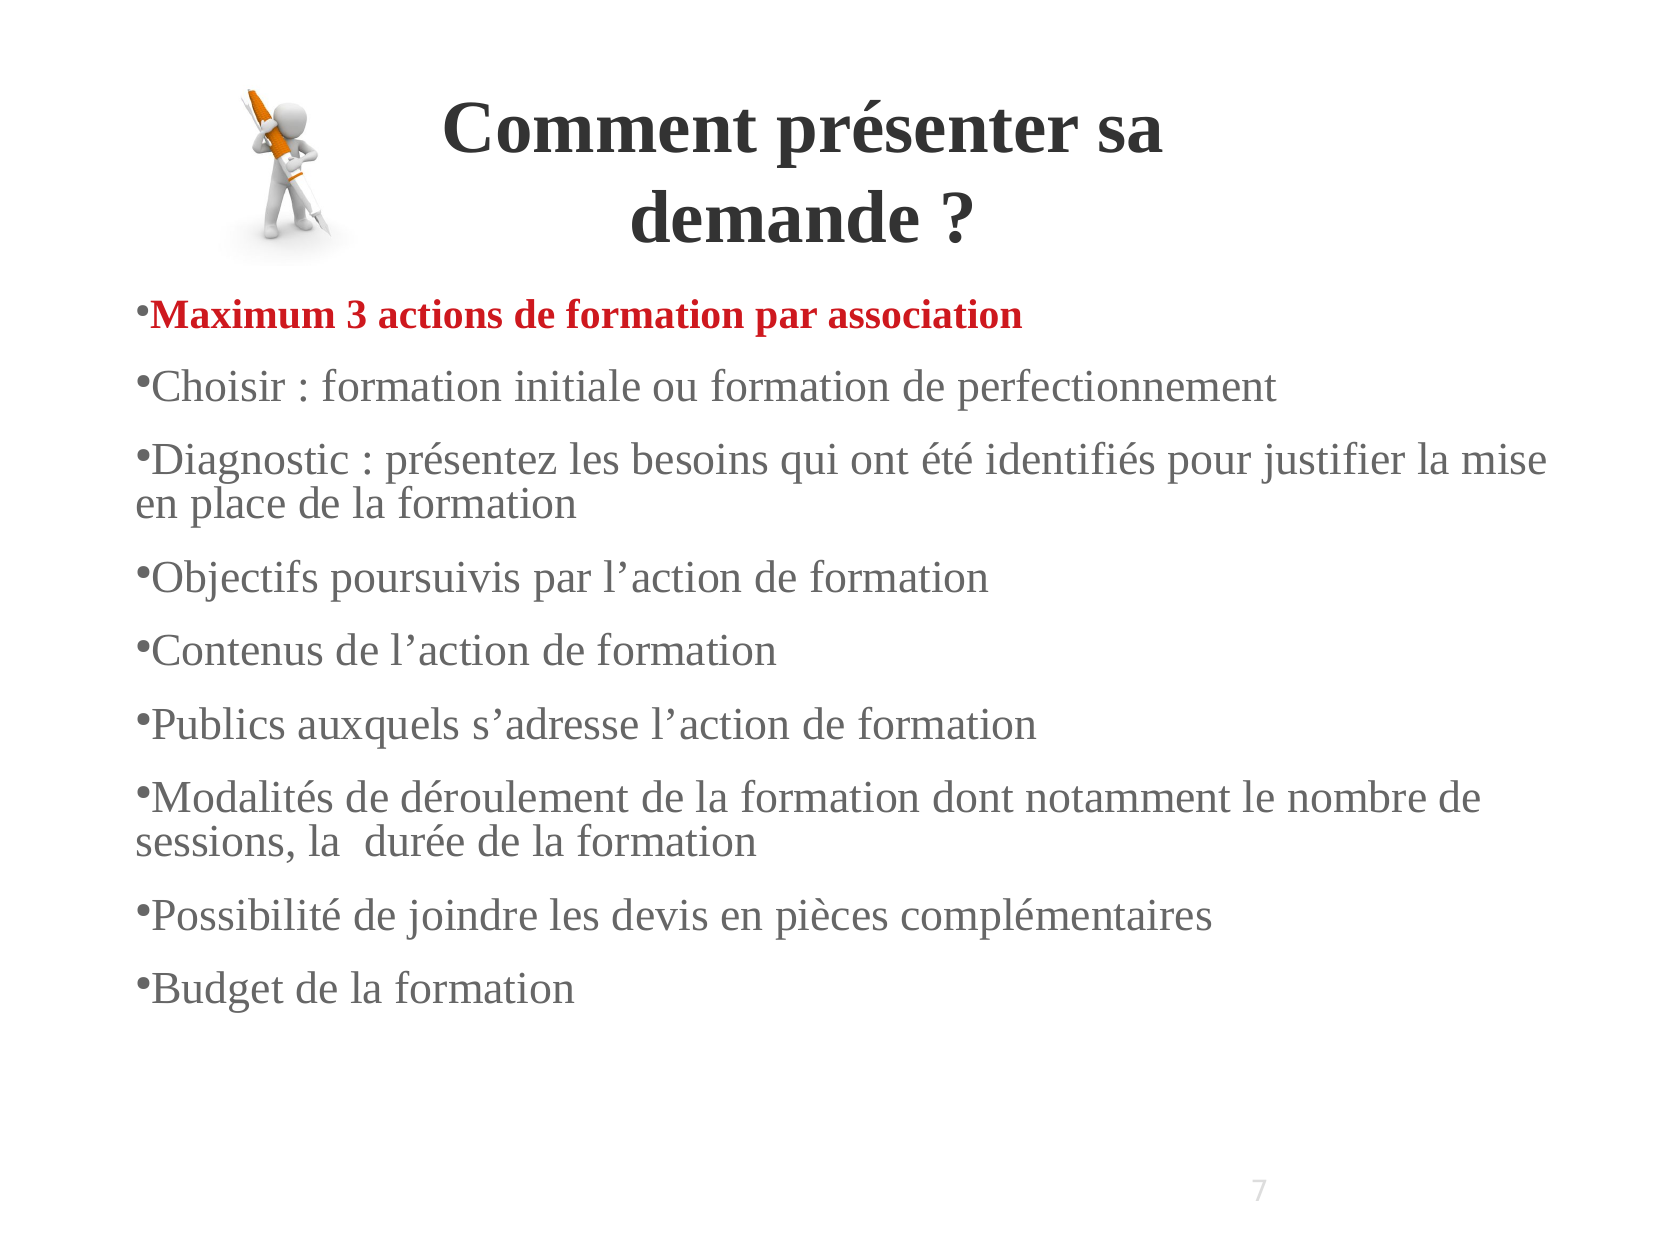

# Comment présenter sa demande ?
Maximum 3 actions de formation par association
Choisir : formation initiale ou formation de perfectionnement
Diagnostic : présentez les besoins qui ont été identifiés pour justifier la mise en place de la formation
Objectifs poursuivis par l’action de formation
Contenus de l’action de formation
Publics auxquels s’adresse l’action de formation
Modalités de déroulement de la formation dont notamment le nombre de sessions, la durée de la formation
Possibilité de joindre les devis en pièces complémentaires
Budget de la formation